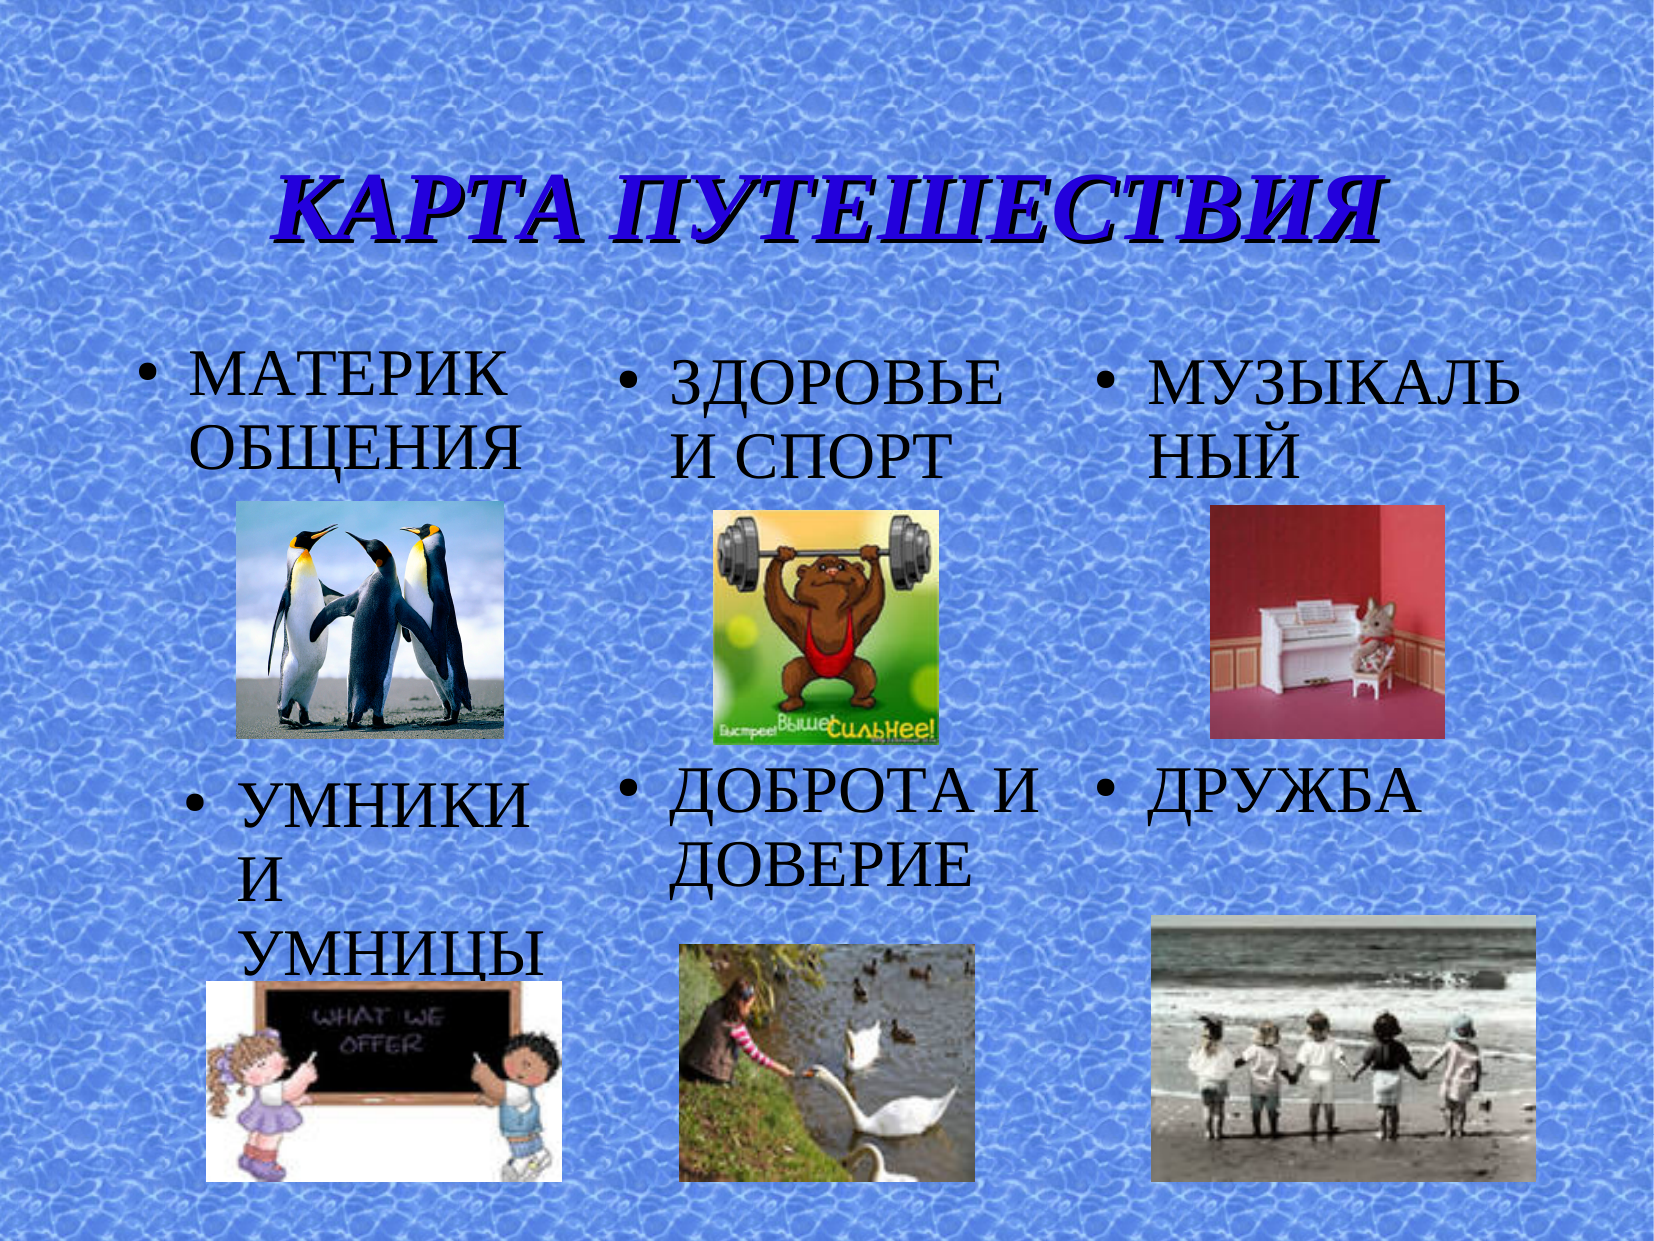

# КАРТА ПУТЕШЕСТВИЯ
МАТЕРИК ОБЩЕНИЯ
ЗДОРОВЬЕ И СПОРТ
МУЗЫКАЛЬНЫЙ
ДОБРОТА И ДОВЕРИЕ
ДРУЖБА
УМНИКИ И УМНИЦЫ